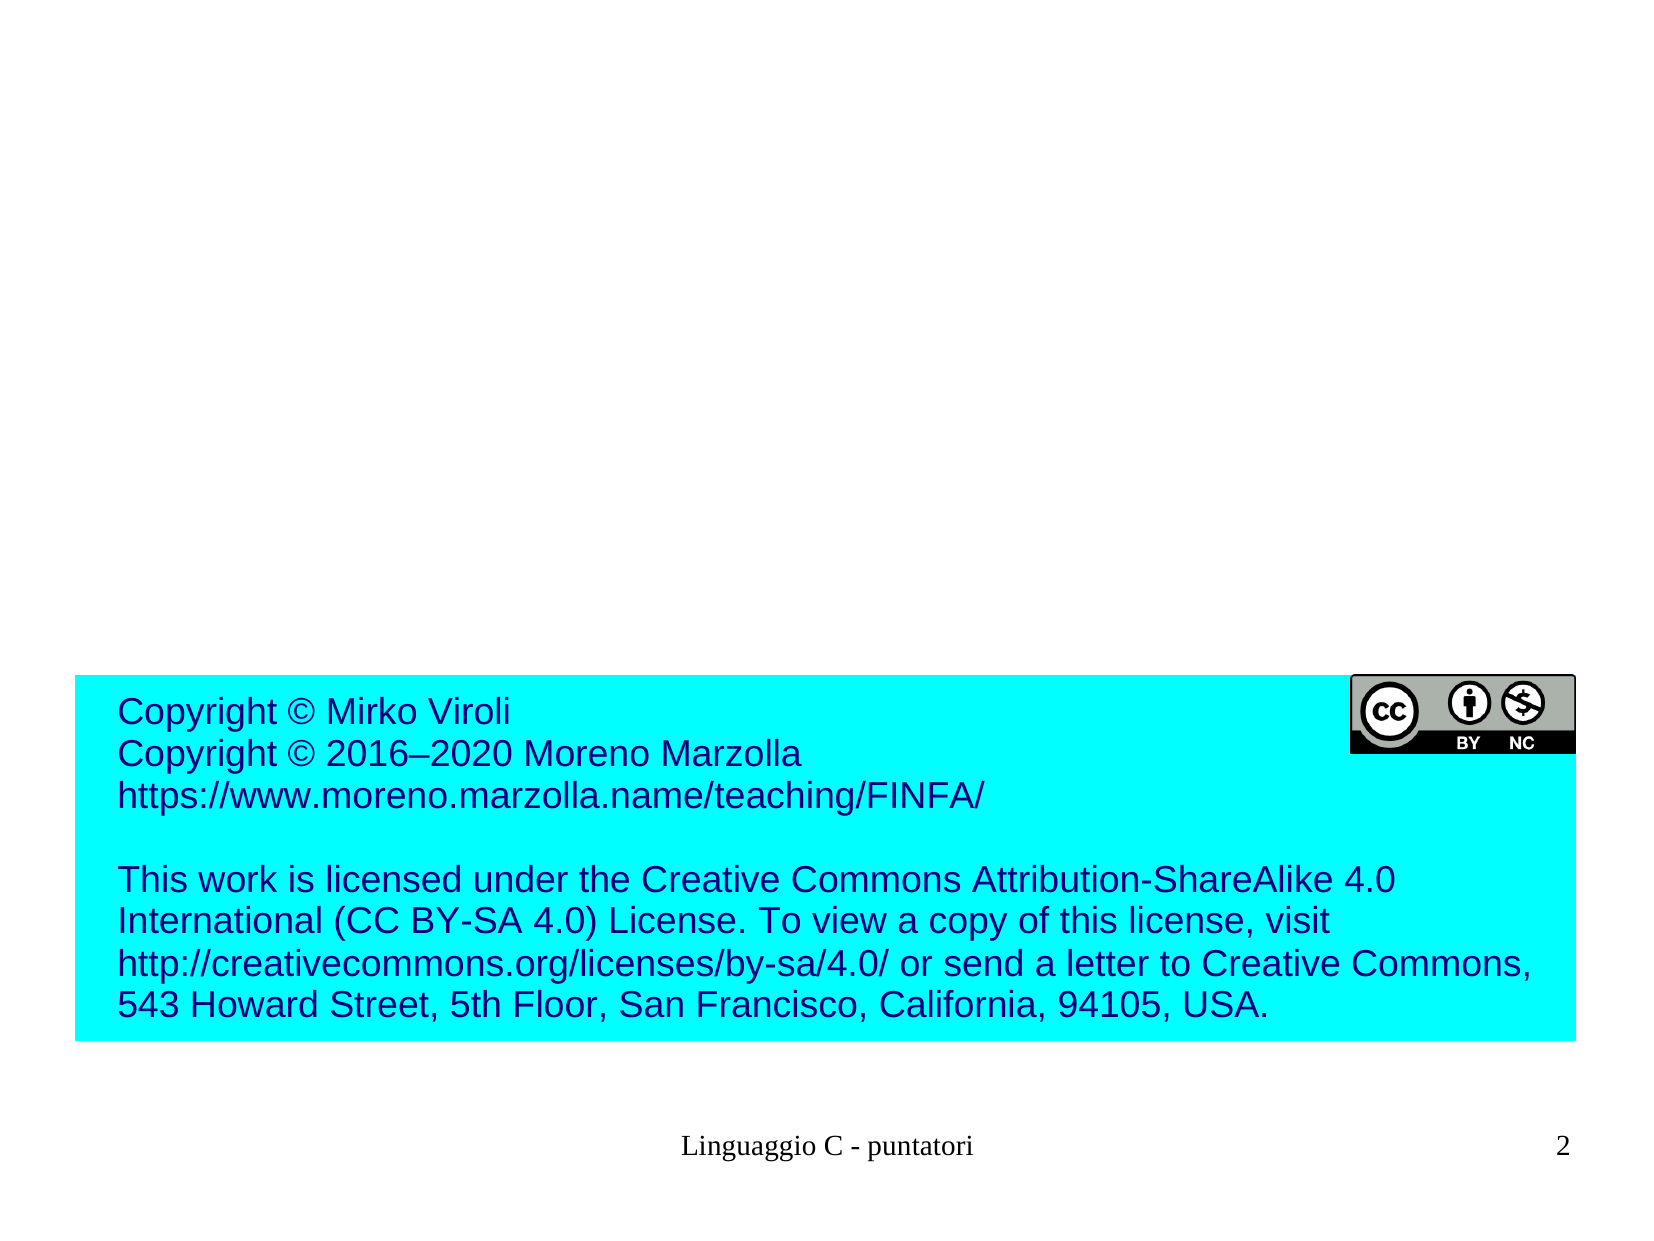

Copyright © Mirko Viroli
Copyright © 2016–2020 Moreno Marzolla
https://www.moreno.marzolla.name/teaching/FINFA/
This work is licensed under the Creative Commons Attribution-ShareAlike 4.0 International (CC BY-SA 4.0) License. To view a copy of this license, visit http://creativecommons.org/licenses/by-sa/4.0/ or send a letter to Creative Commons, 543 Howard Street, 5th Floor, San Francisco, California, 94105, USA.
Linguaggio C - puntatori
2